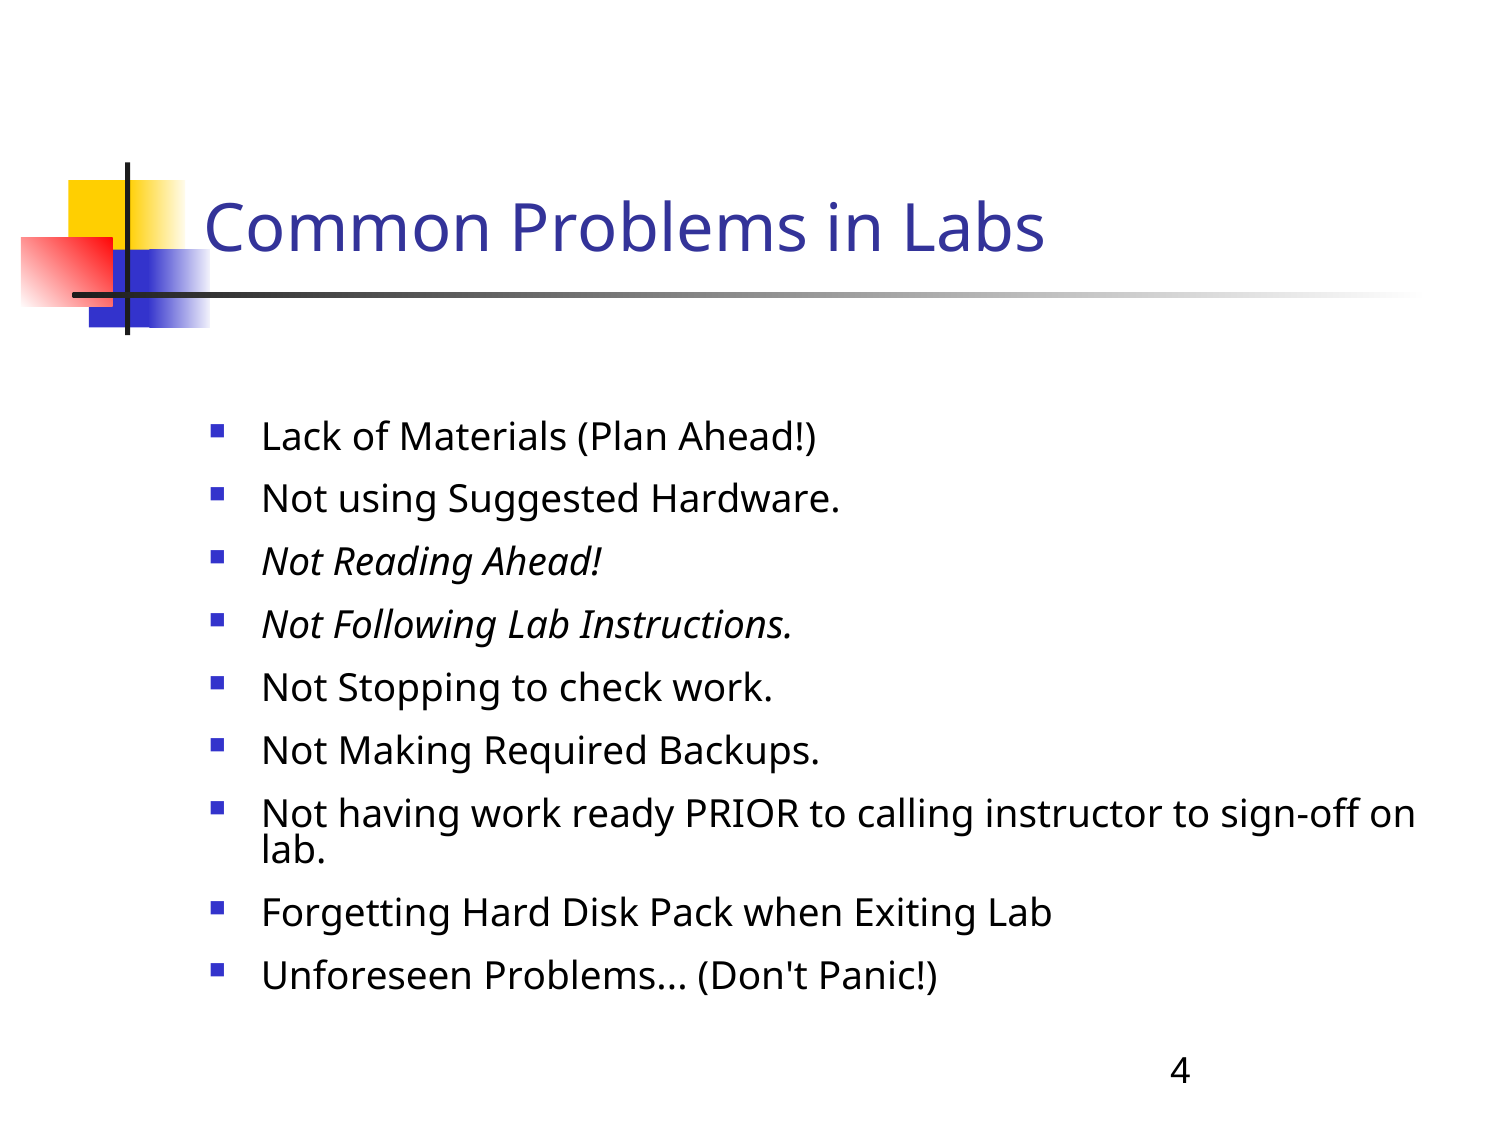

# Common Problems in Labs
Lack of Materials (Plan Ahead!)
Not using Suggested Hardware.
Not Reading Ahead!
Not Following Lab Instructions.
Not Stopping to check work.
Not Making Required Backups.
Not having work ready PRIOR to calling instructor to sign-off on lab.
Forgetting Hard Disk Pack when Exiting Lab
Unforeseen Problems... (Don't Panic!)
4